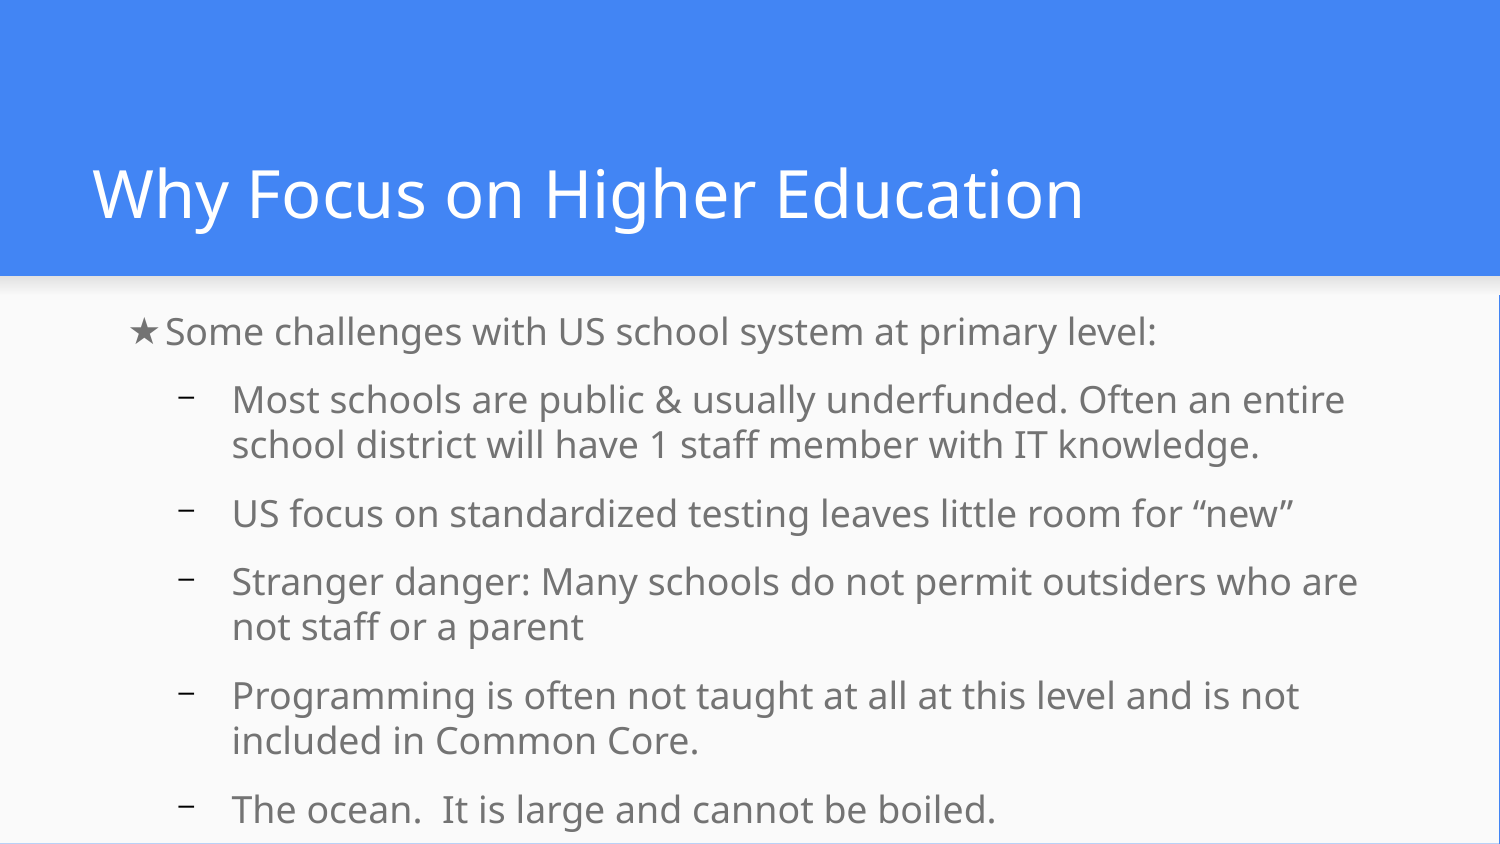

# Why Focus on Higher Education
Some challenges with US school system at primary level:
Most schools are public & usually underfunded. Often an entire school district will have 1 staff member with IT knowledge.
US focus on standardized testing leaves little room for “new”
Stranger danger: Many schools do not permit outsiders who are not staff or a parent
Programming is often not taught at all at this level and is not included in Common Core.
The ocean. It is large and cannot be boiled.